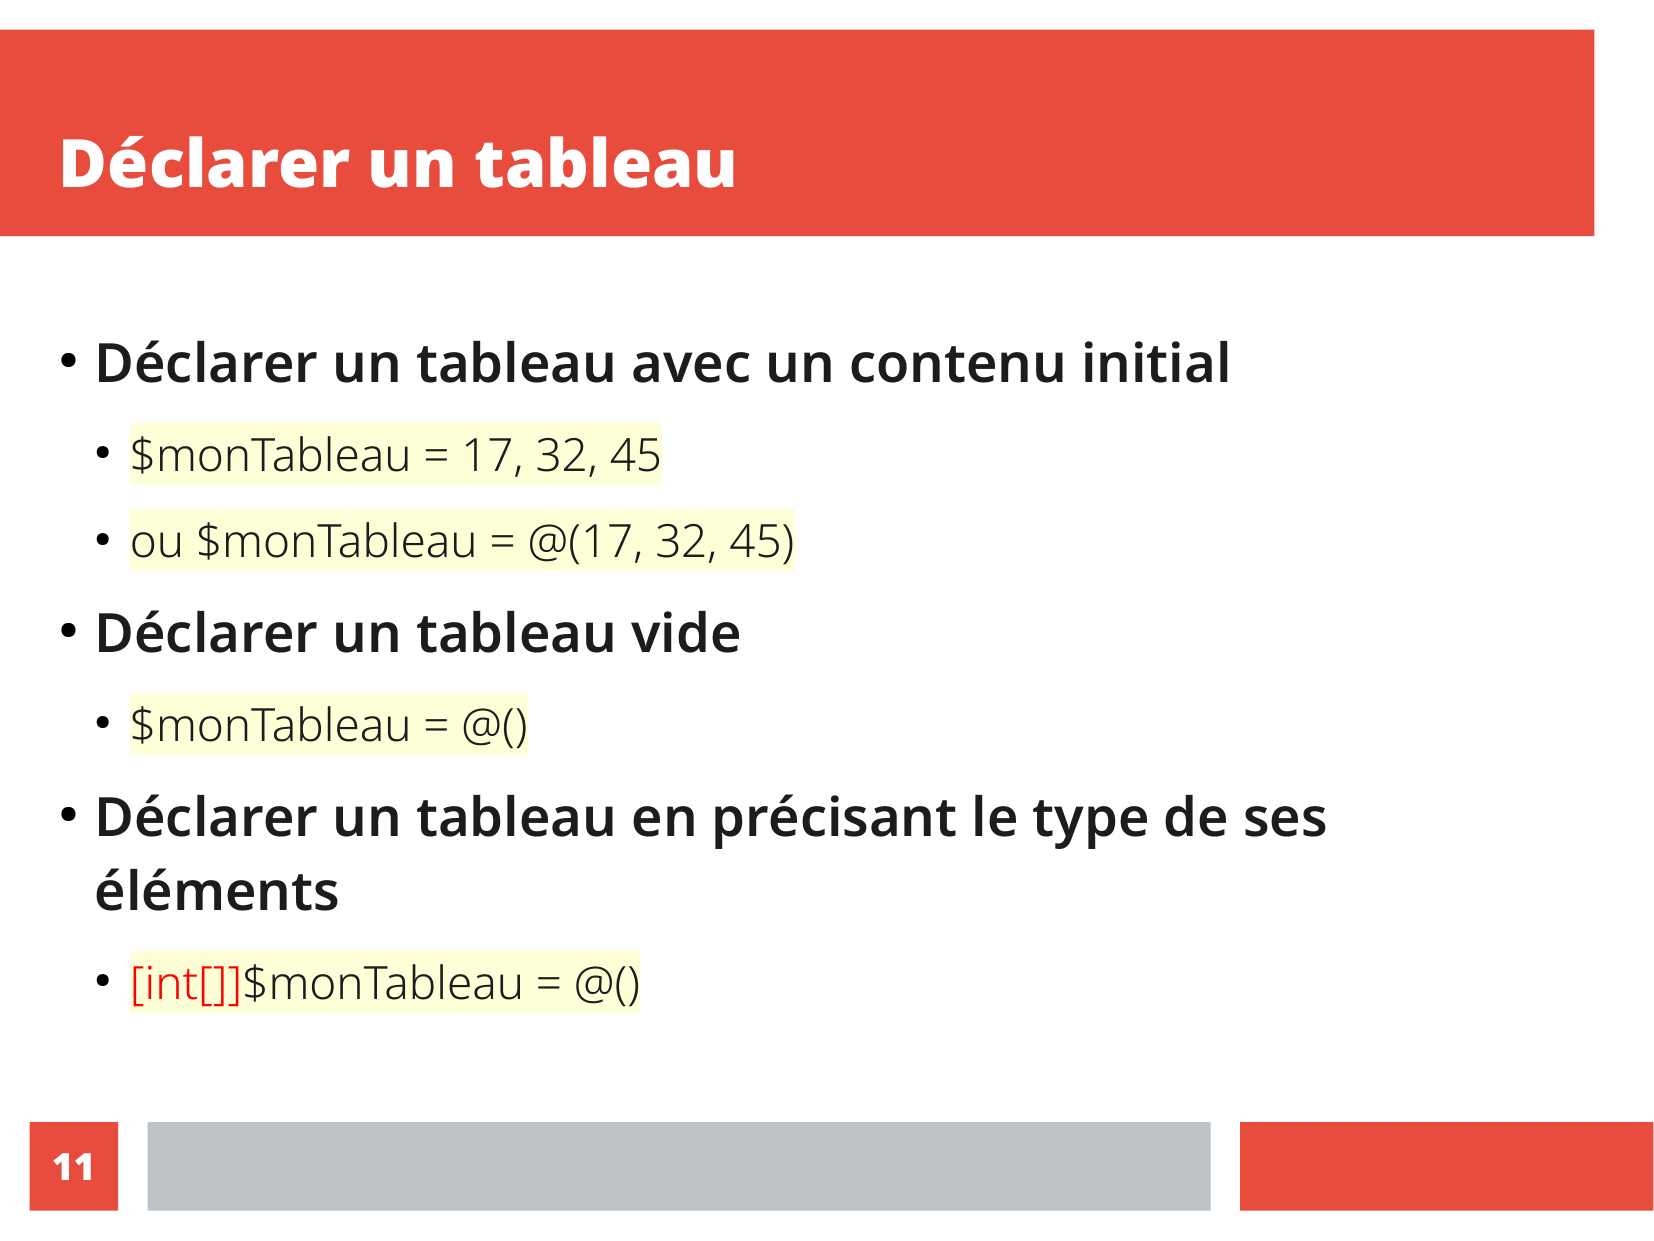

# Déclarer un tableau
Déclarer un tableau avec un contenu initial
$monTableau = 17, 32, 45
ou $monTableau = @(17, 32, 45)
Déclarer un tableau vide
$monTableau = @()
Déclarer un tableau en précisant le type de ses éléments
[int[]]$monTableau = @()
11